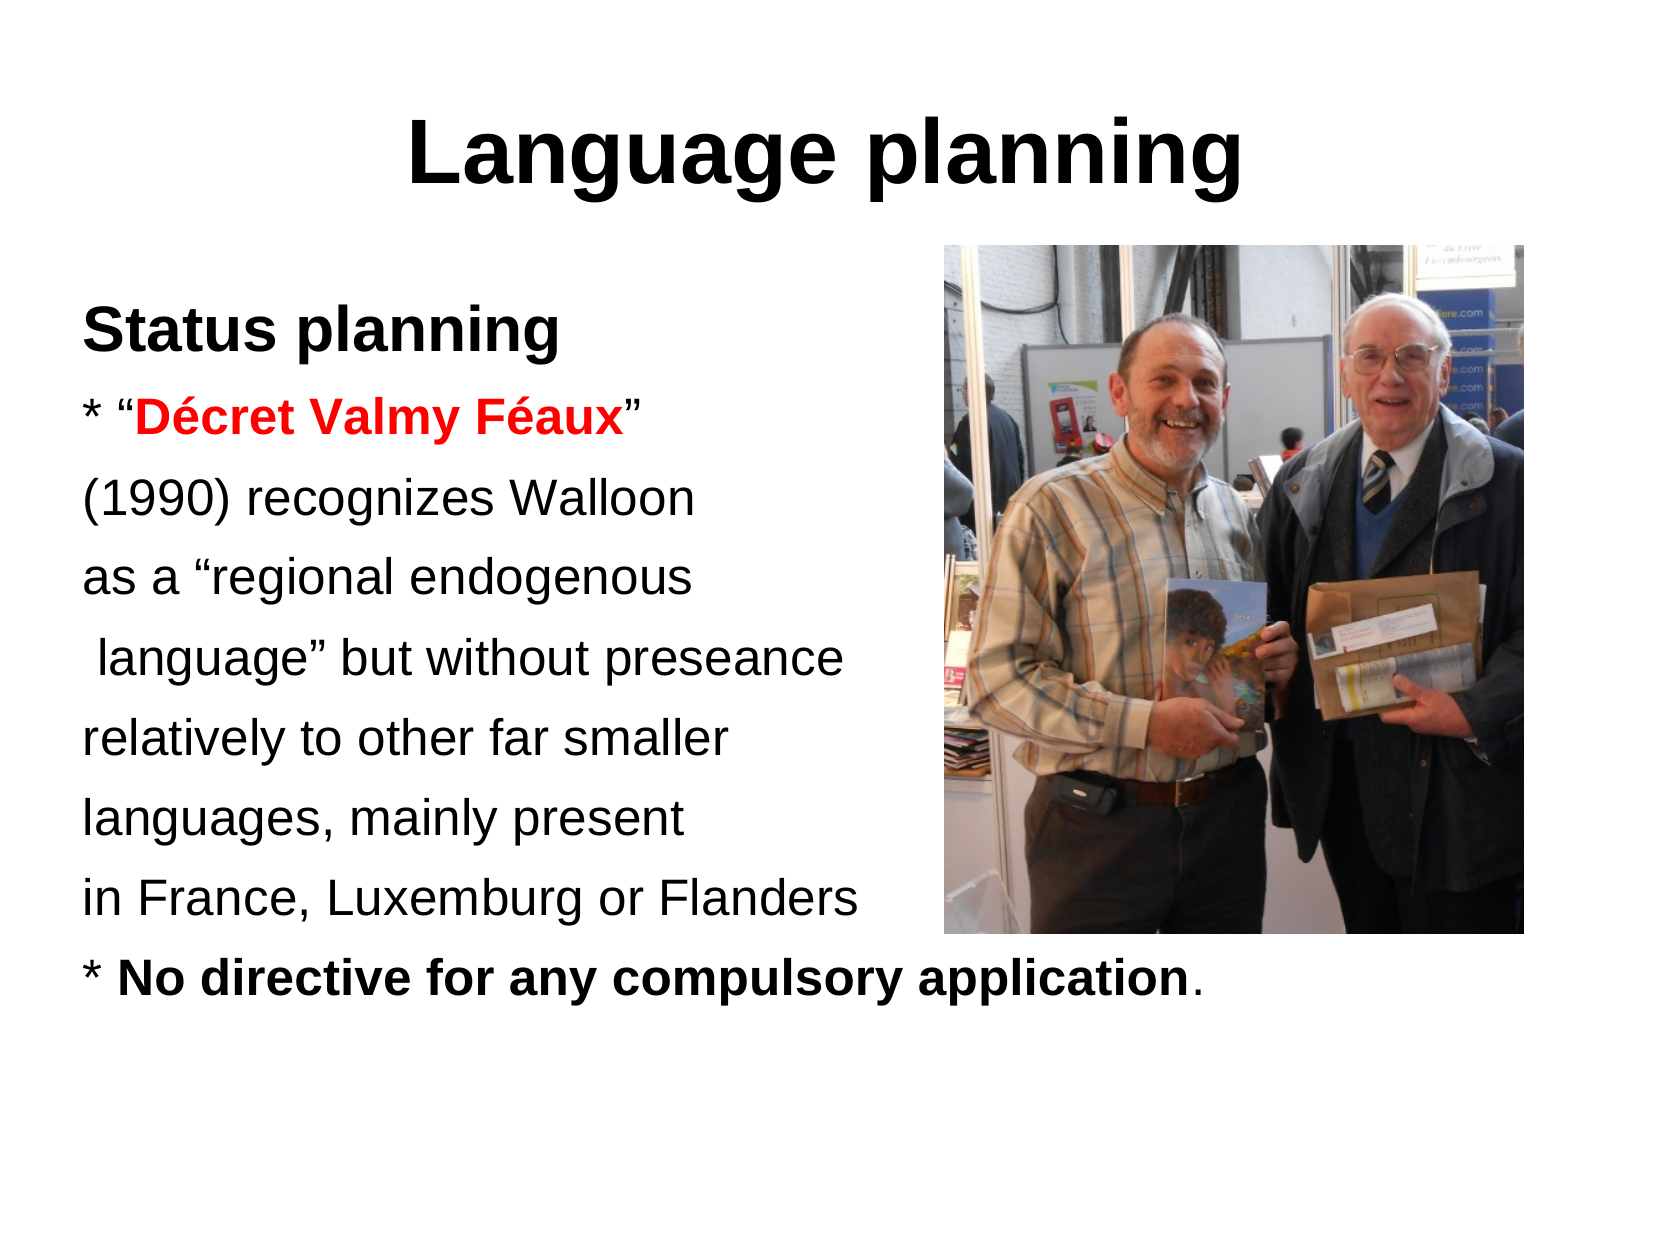

# Language planning
Status planning
* “Décret Valmy Féaux”
(1990) recognizes Walloon
as a “regional endogenous
 language” but without preseance
relatively to other far smaller
languages, mainly present
in France, Luxemburg or Flanders
* No directive for any compulsory application.